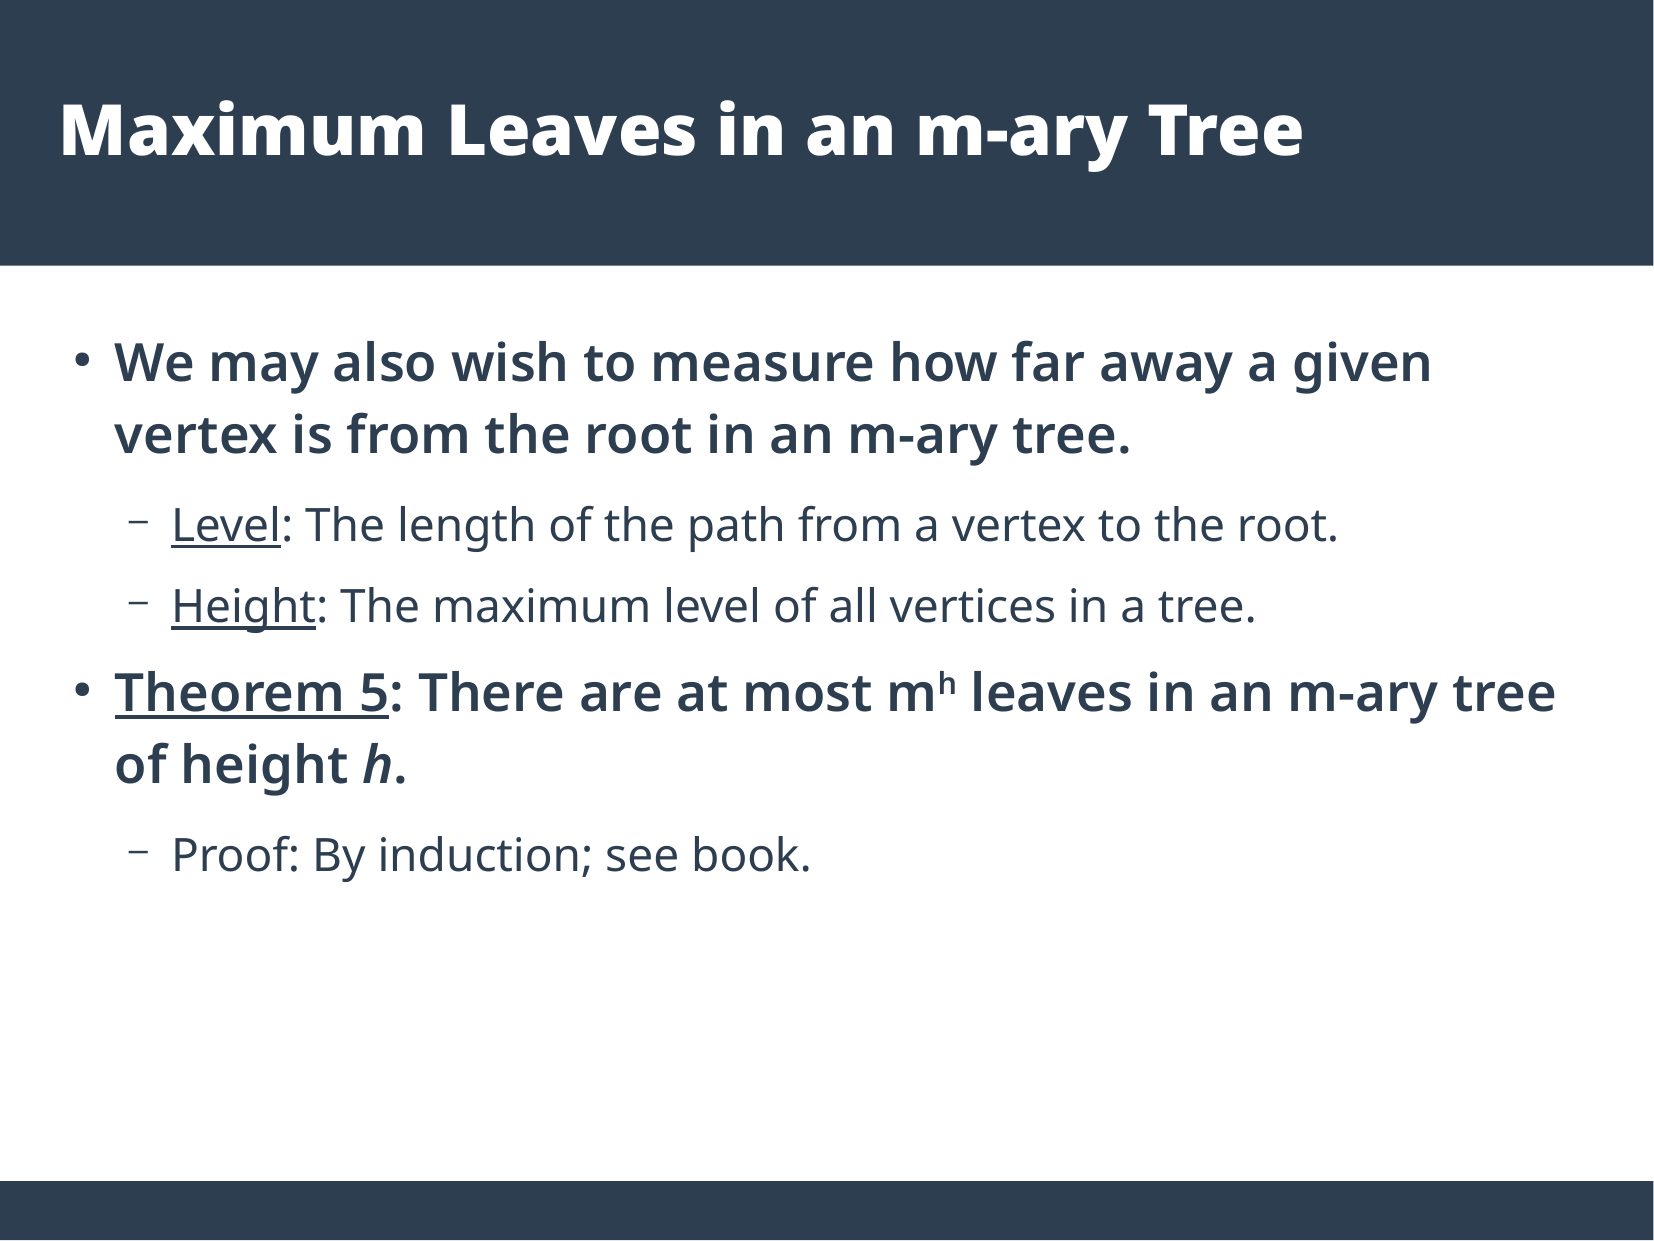

# Maximum Leaves in an m-ary Tree
We may also wish to measure how far away a given vertex is from the root in an m-ary tree.
Level: The length of the path from a vertex to the root.
Height: The maximum level of all vertices in a tree.
Theorem 5: There are at most mh leaves in an m-ary tree of height h.
Proof: By induction; see book.